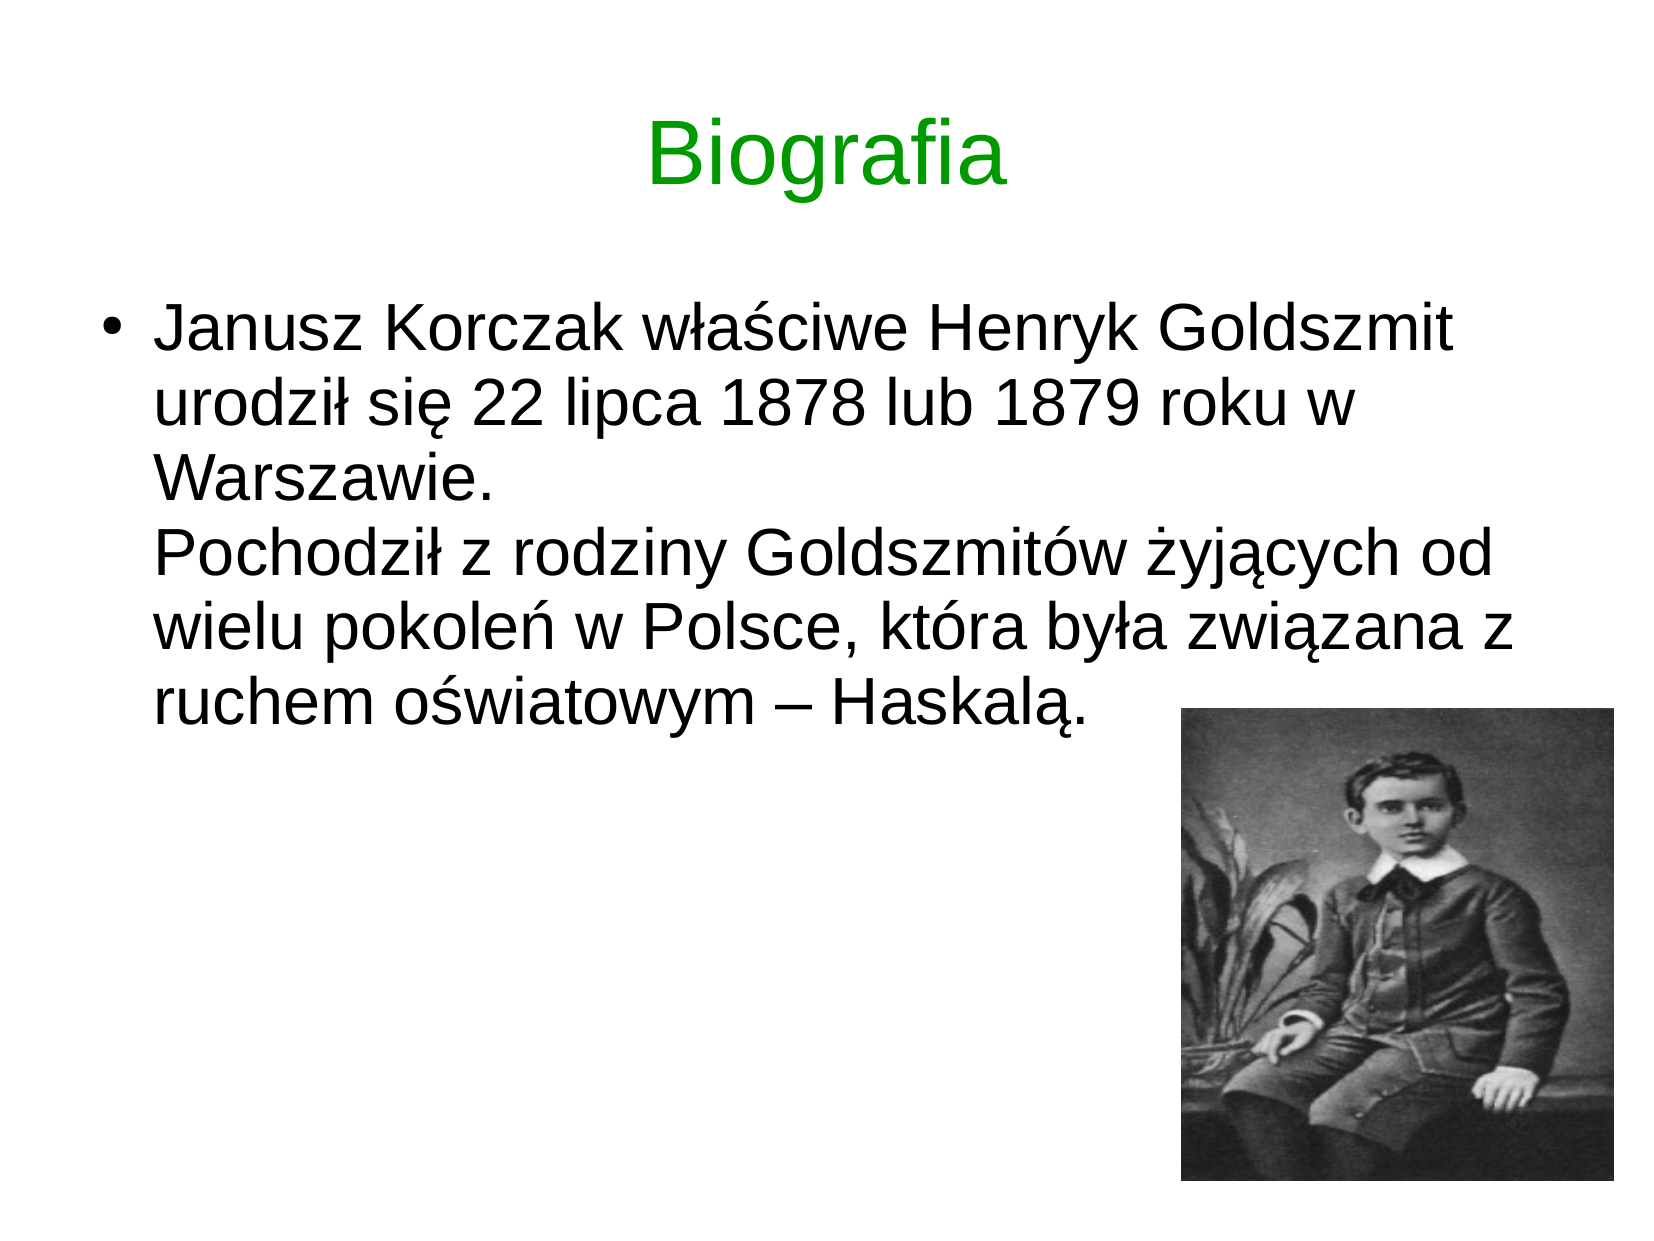

# Biografia
Janusz Korczak właściwe Henryk Goldszmit urodził się 22 lipca 1878 lub 1879 roku w Warszawie.
Pochodził z rodziny Goldszmitów żyjących od wielu pokoleń w Polsce, która była związana z ruchem oświatowym – Haskalą.